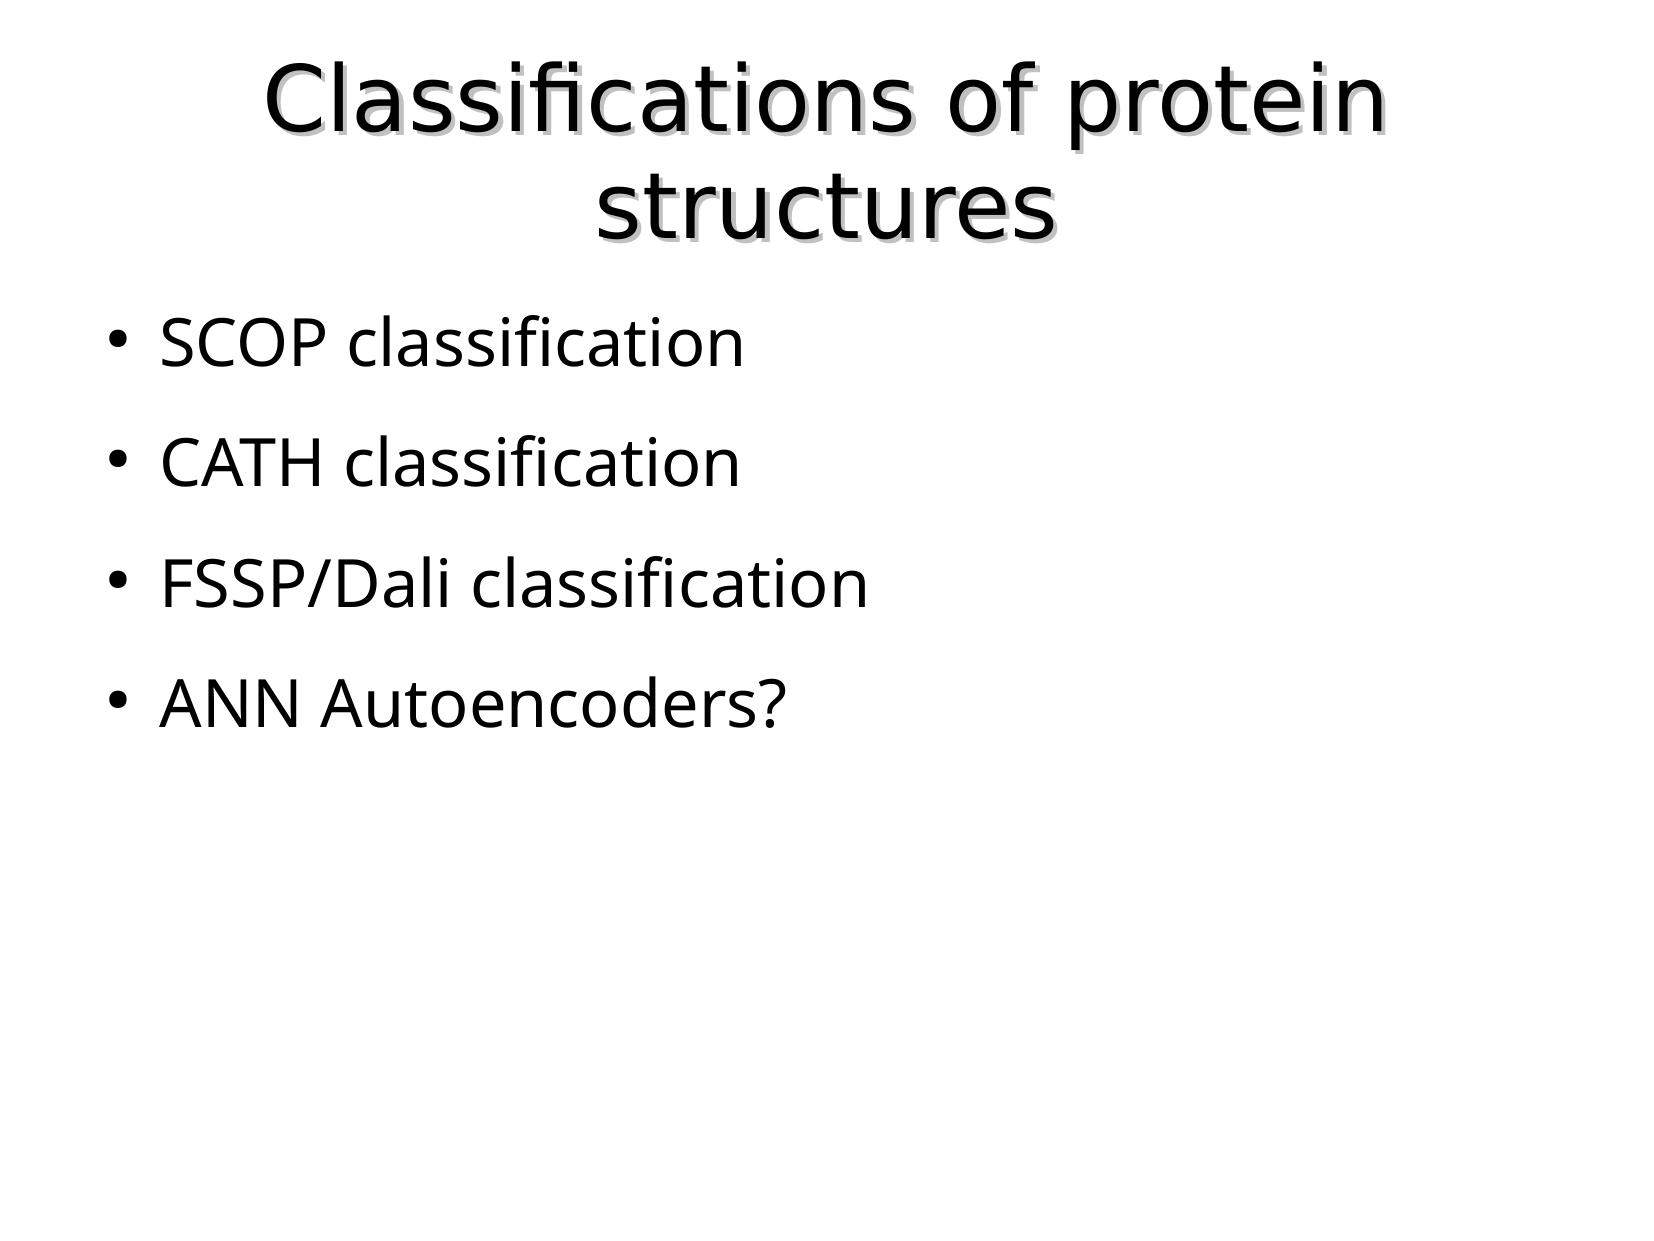

# Classifications of protein structures
SCOP classification
CATH classification
FSSP/Dali classification
ANN Autoencoders?